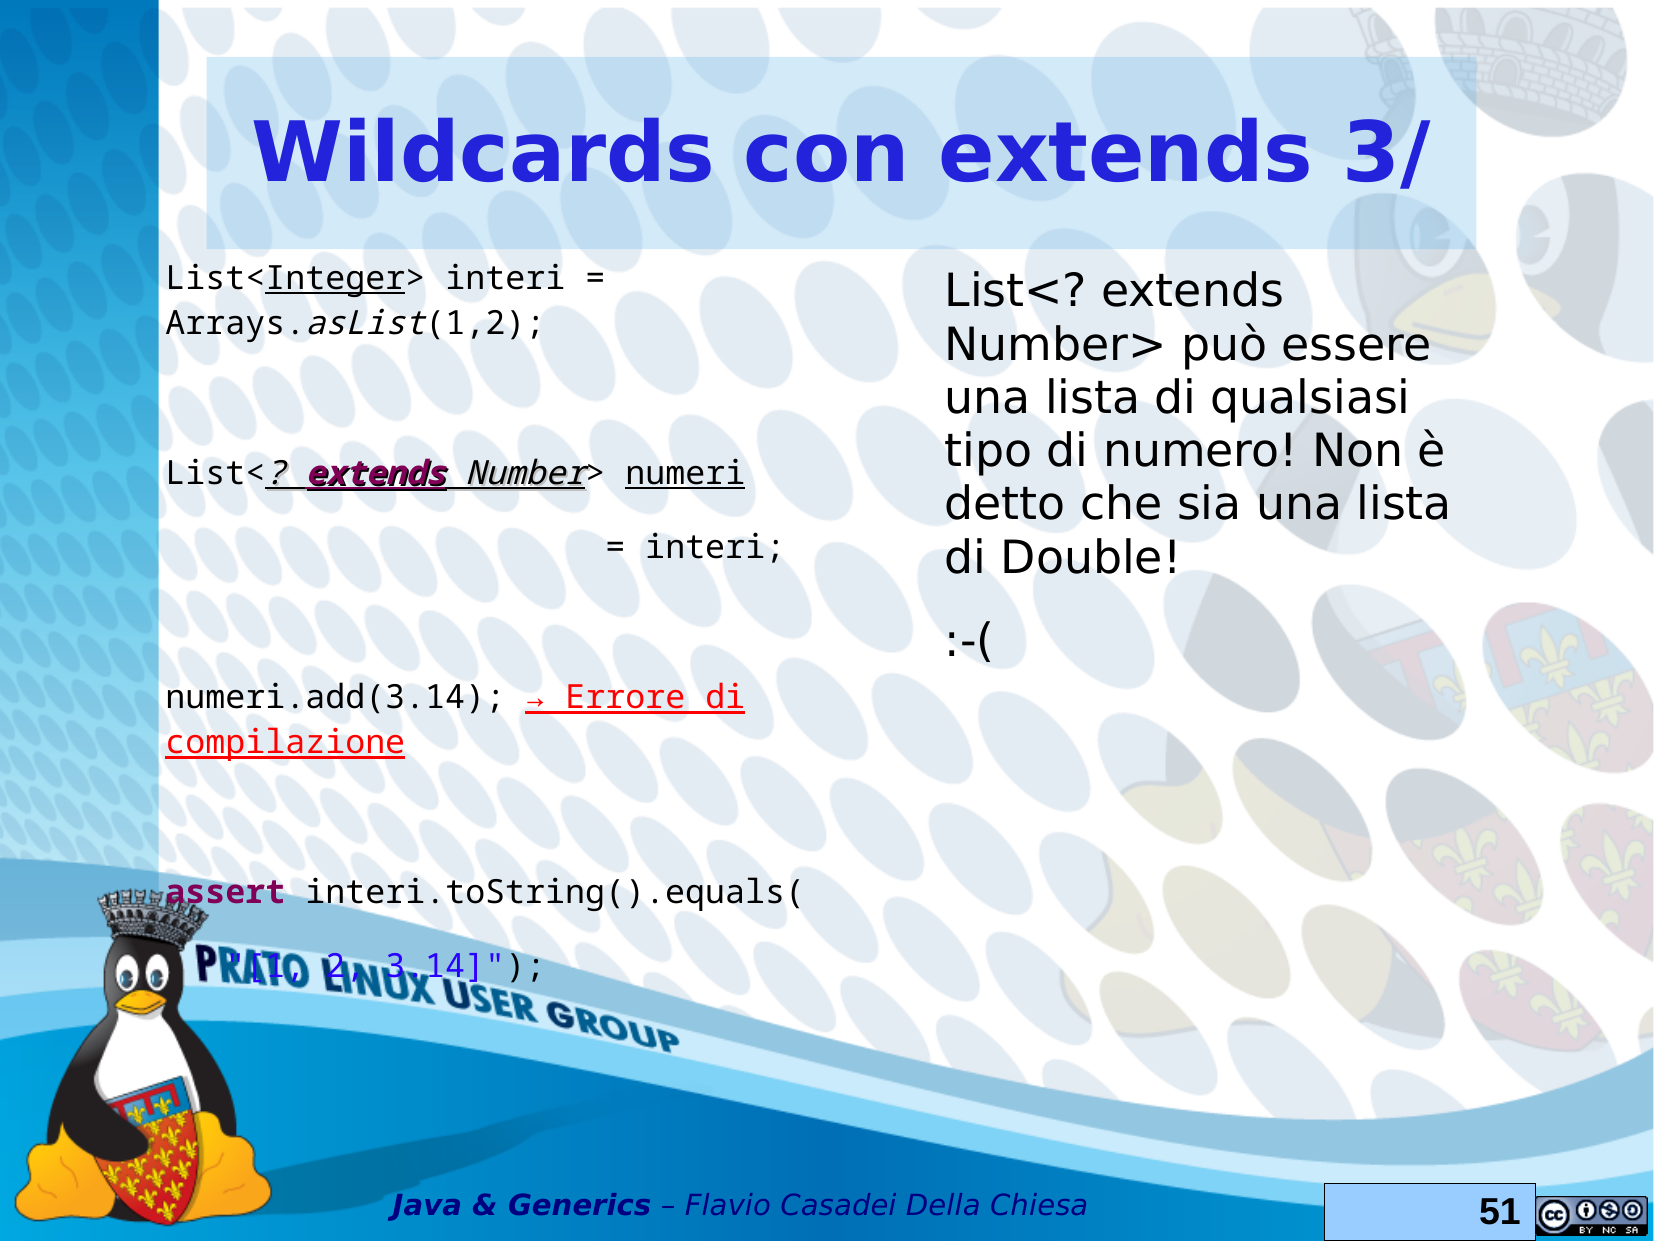

# Wildcards con extends 3/
List<Integer> interi = Arrays.asList(1,2);
List<? extends Number> numeri
 = interi;
numeri.add(3.14); → Errore di compilazione
assert interi.toString().equals(
 "[1, 2, 3.14]");
List<? extends Number> può essere una lista di qualsiasi tipo di numero! Non è detto che sia una lista di Double!
:-(